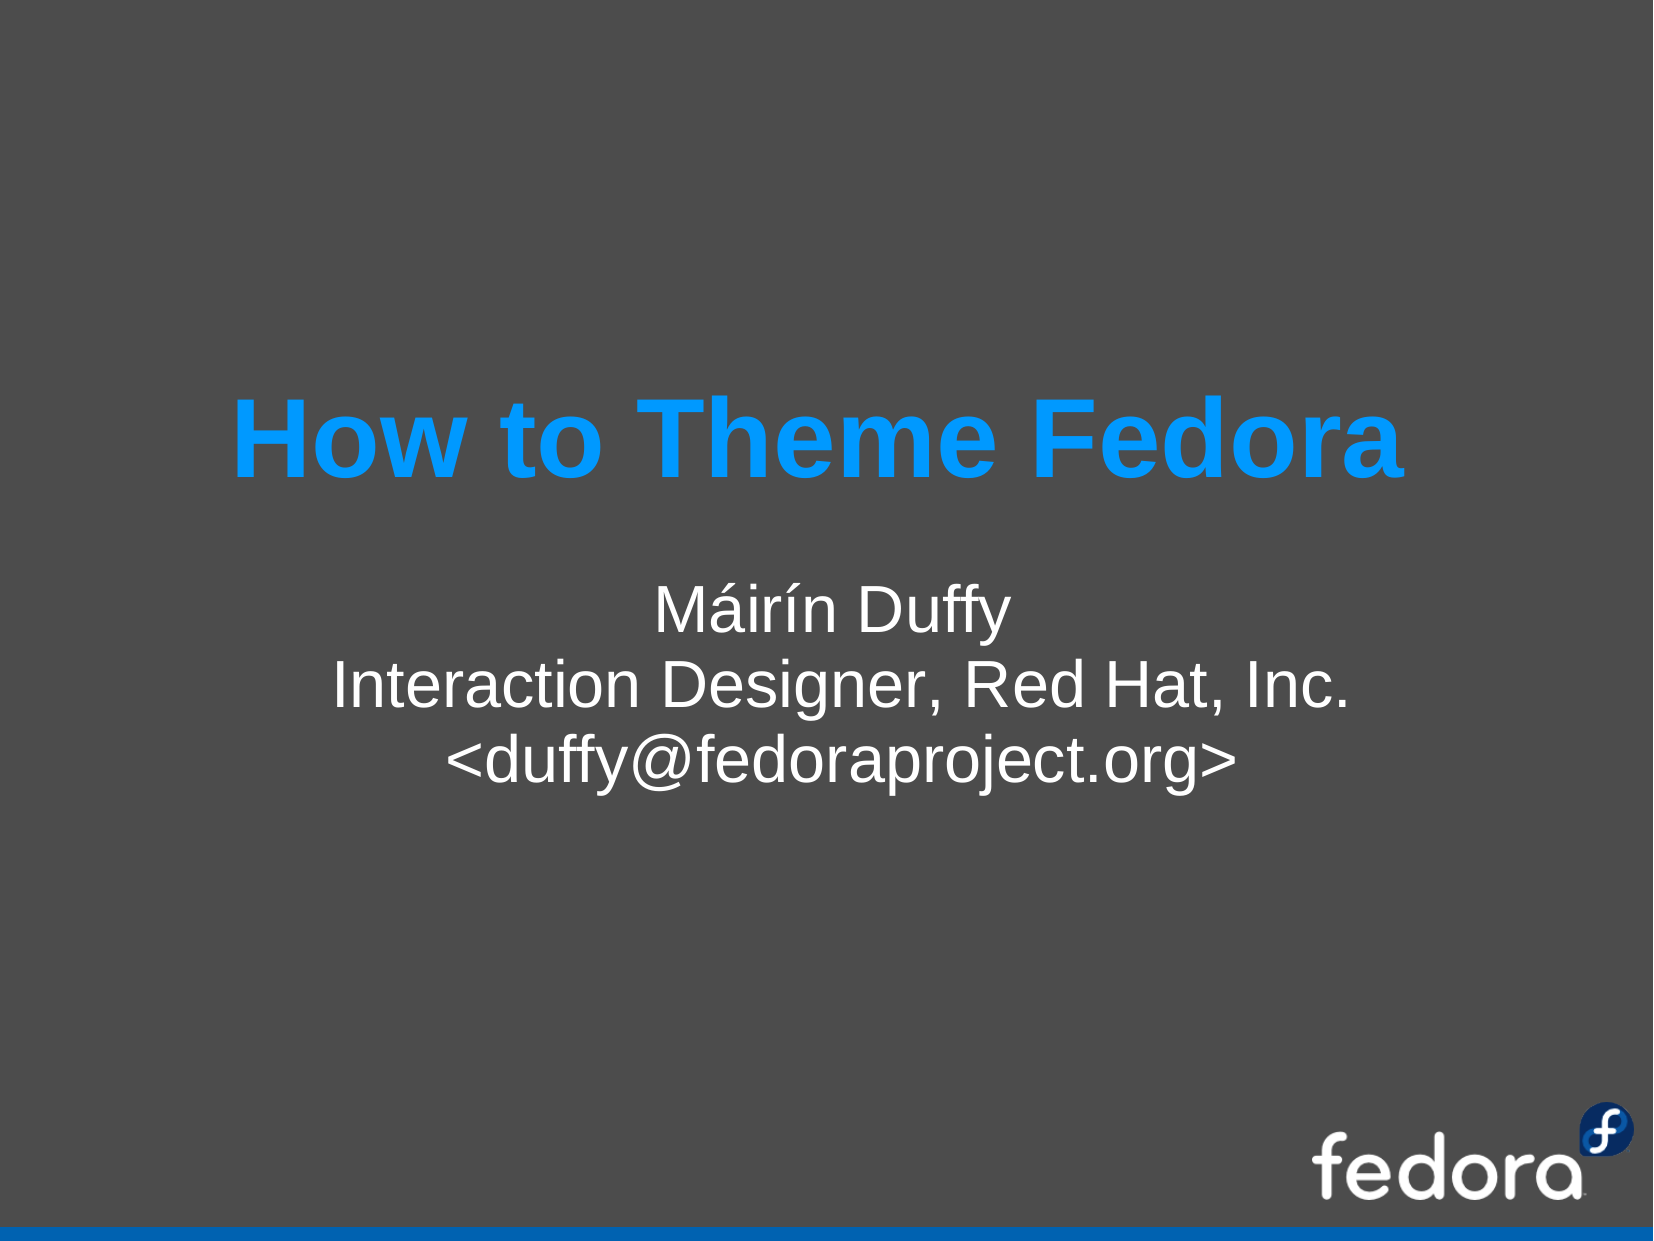

# How to Theme Fedora
Máirín Duffy
Interaction Designer, Red Hat, Inc.
<duffy@fedoraproject.org>